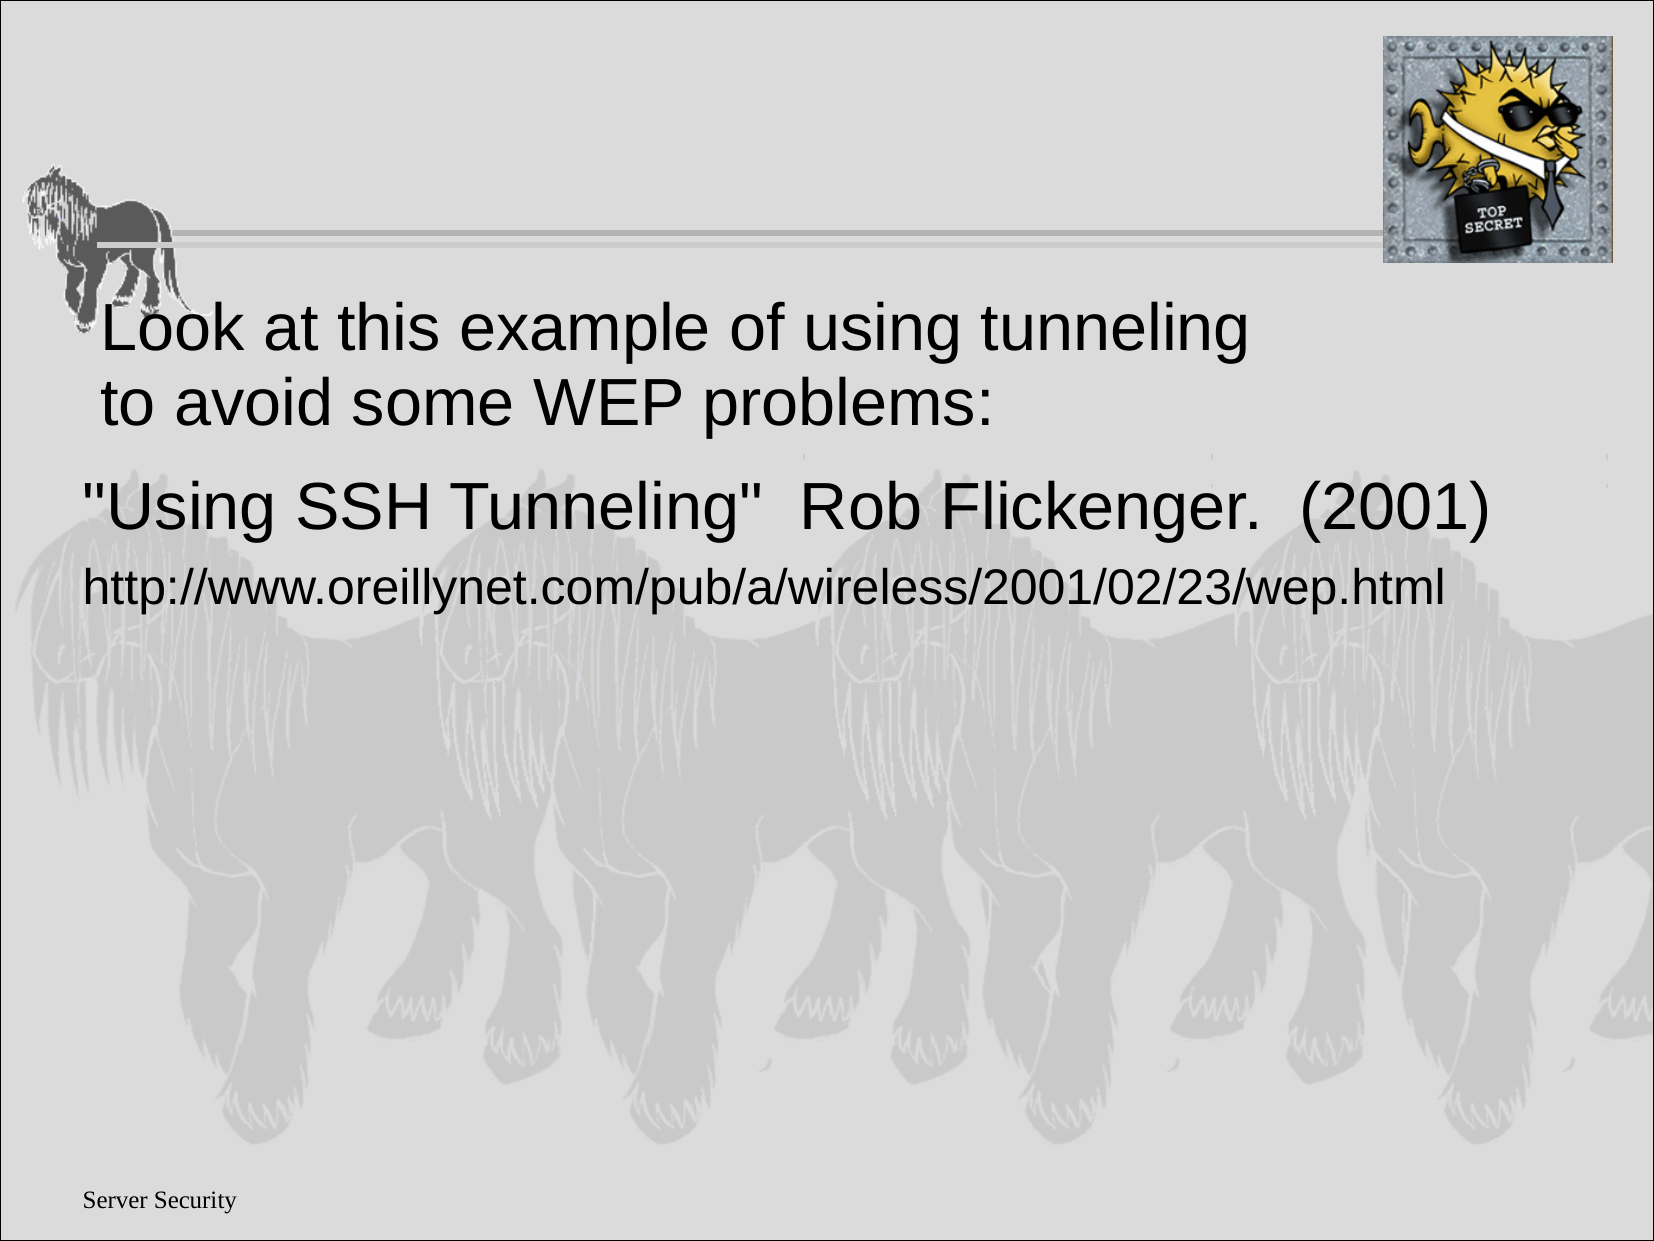

#
Look at this example of using tunneling
to avoid some WEP problems:
"Using SSH Tunneling" Rob Flickenger. (2001)
http://www.oreillynet.com/pub/a/wireless/2001/02/23/wep.html